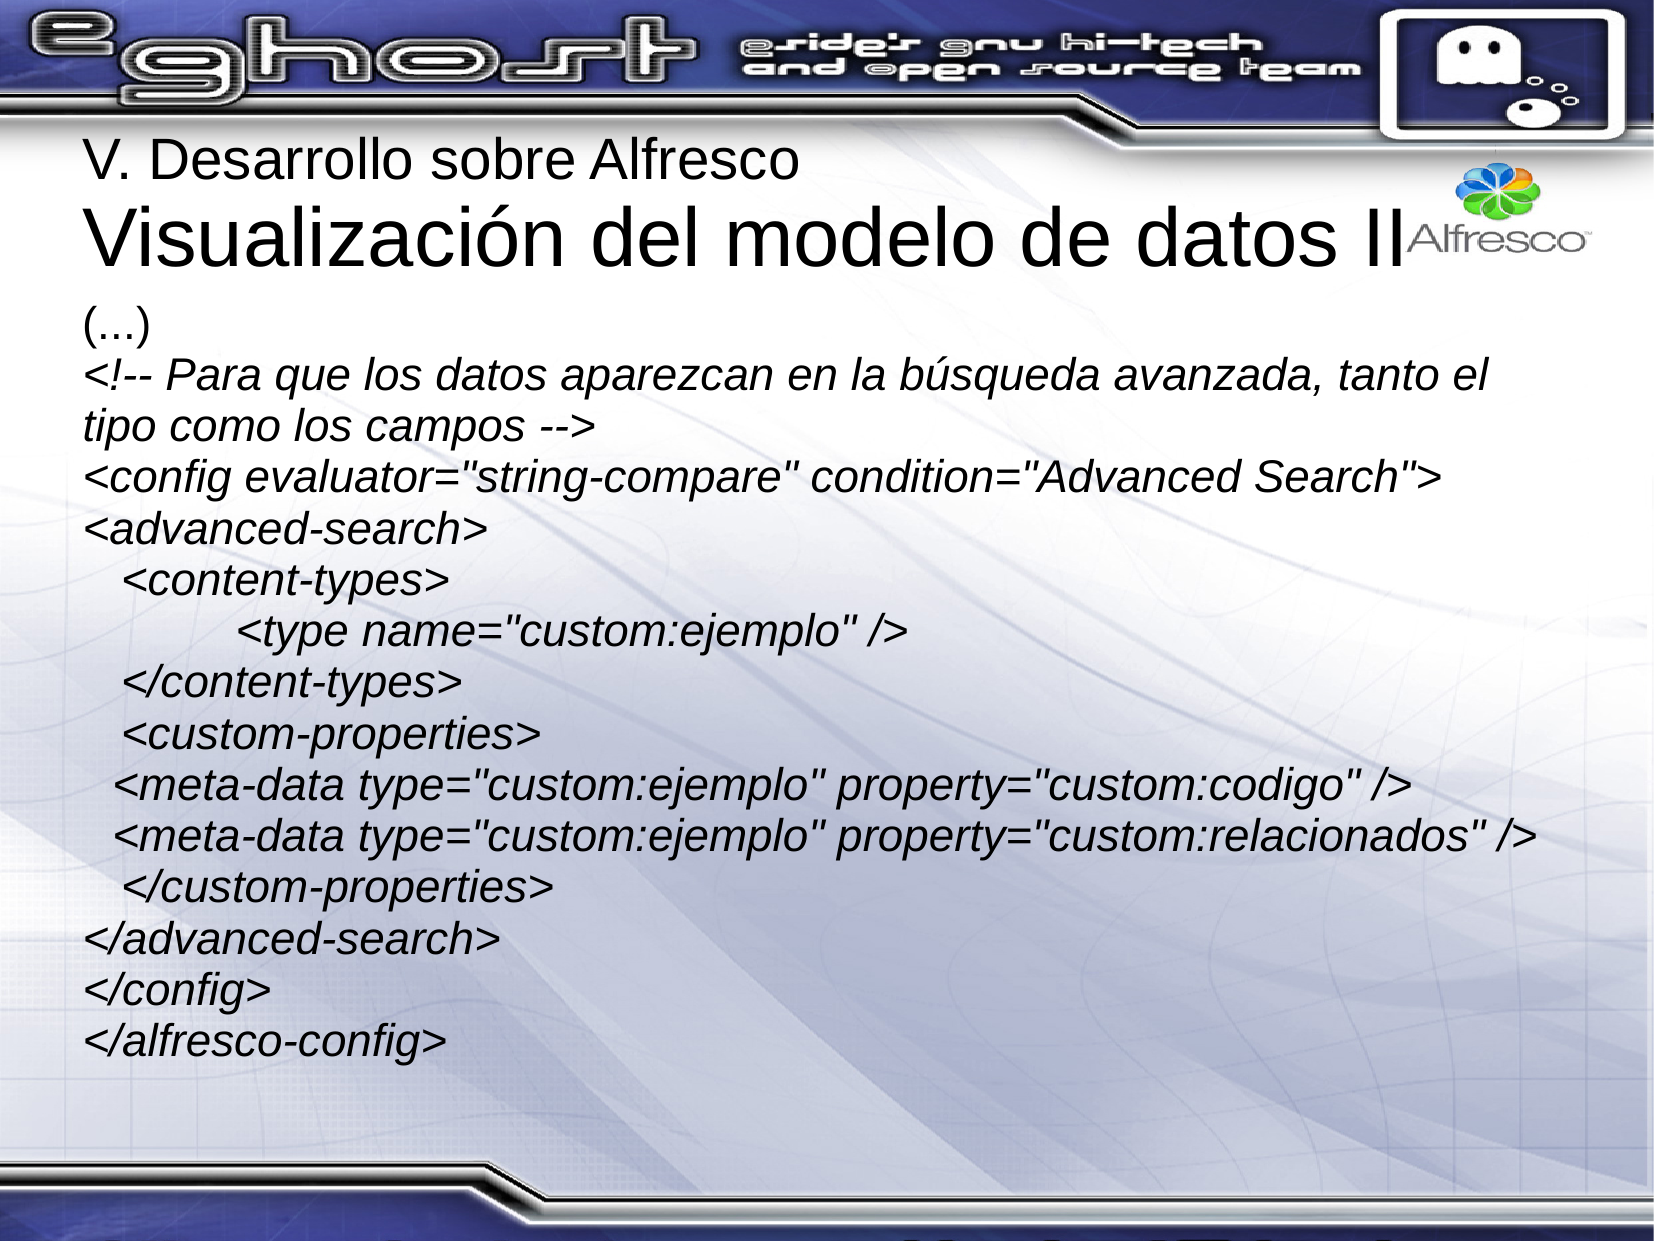

# V. Desarrollo sobre Alfresco Visualización del modelo de datos II
(...)
<!-- Para que los datos aparezcan en la búsqueda avanzada, tanto el tipo como los campos -->
<config evaluator="string-compare" condition="Advanced Search">
<advanced-search>
 <content-types>
 <type name="custom:ejemplo" />
 </content-types>
 <custom-properties>
	<meta-data type="custom:ejemplo" property="custom:codigo" />
	<meta-data type="custom:ejemplo" property="custom:relacionados" />
 </custom-properties>
</advanced-search>
</config>
</alfresco-config>